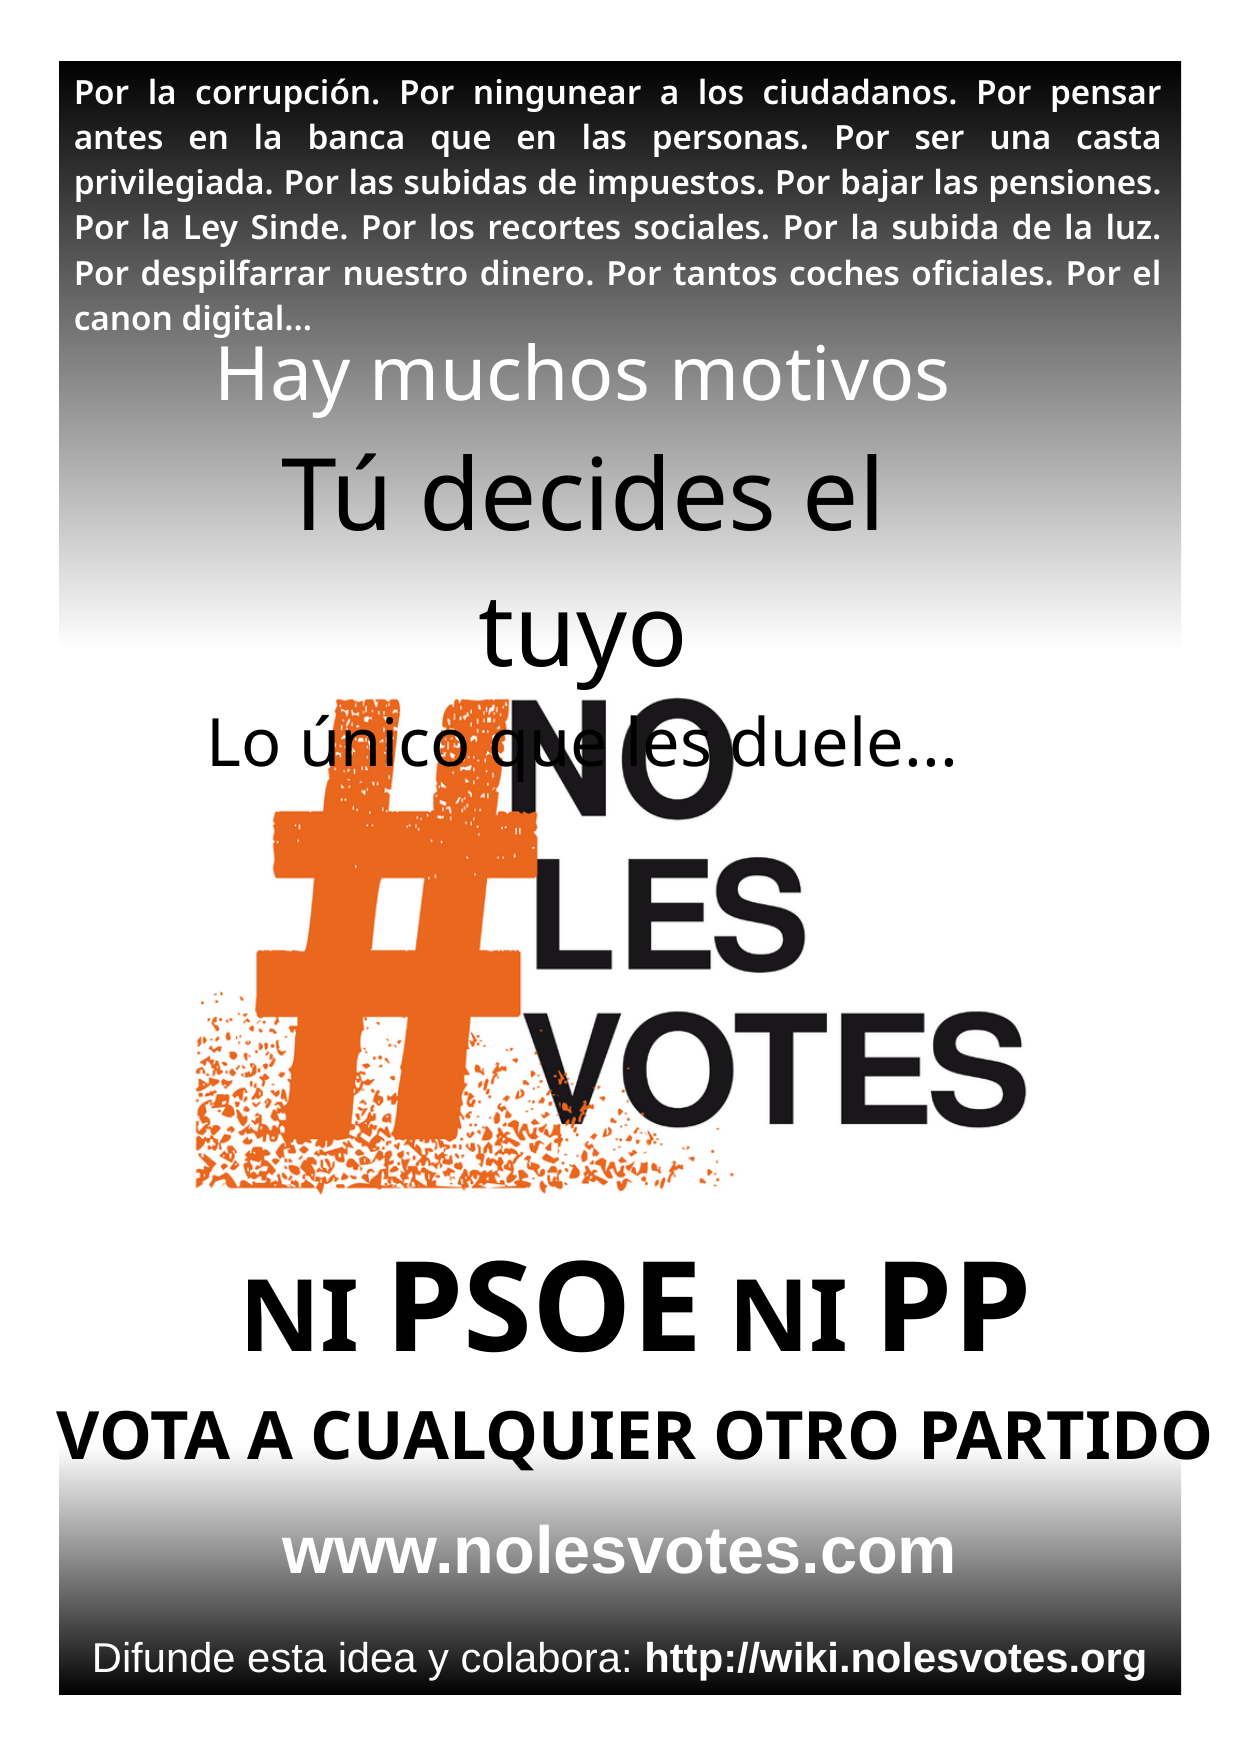

Por la corrupción. Por ningunear a los ciudadanos. Por pensar antes en la banca que en las personas. Por ser una casta privilegiada. Por las subidas de impuestos. Por bajar las pensiones. Por la Ley Sinde. Por los recortes sociales. Por la subida de la luz. Por despilfarrar nuestro dinero. Por tantos coches oficiales. Por el canon digital...
Hay muchos motivos
Tú decides el tuyo
Lo único que les duele...
NI PSOE NI PP
VOTA A CUALQUIER OTRO PARTIDO
www.nolesvotes.com
Difunde esta idea y colabora: http://wiki.nolesvotes.org